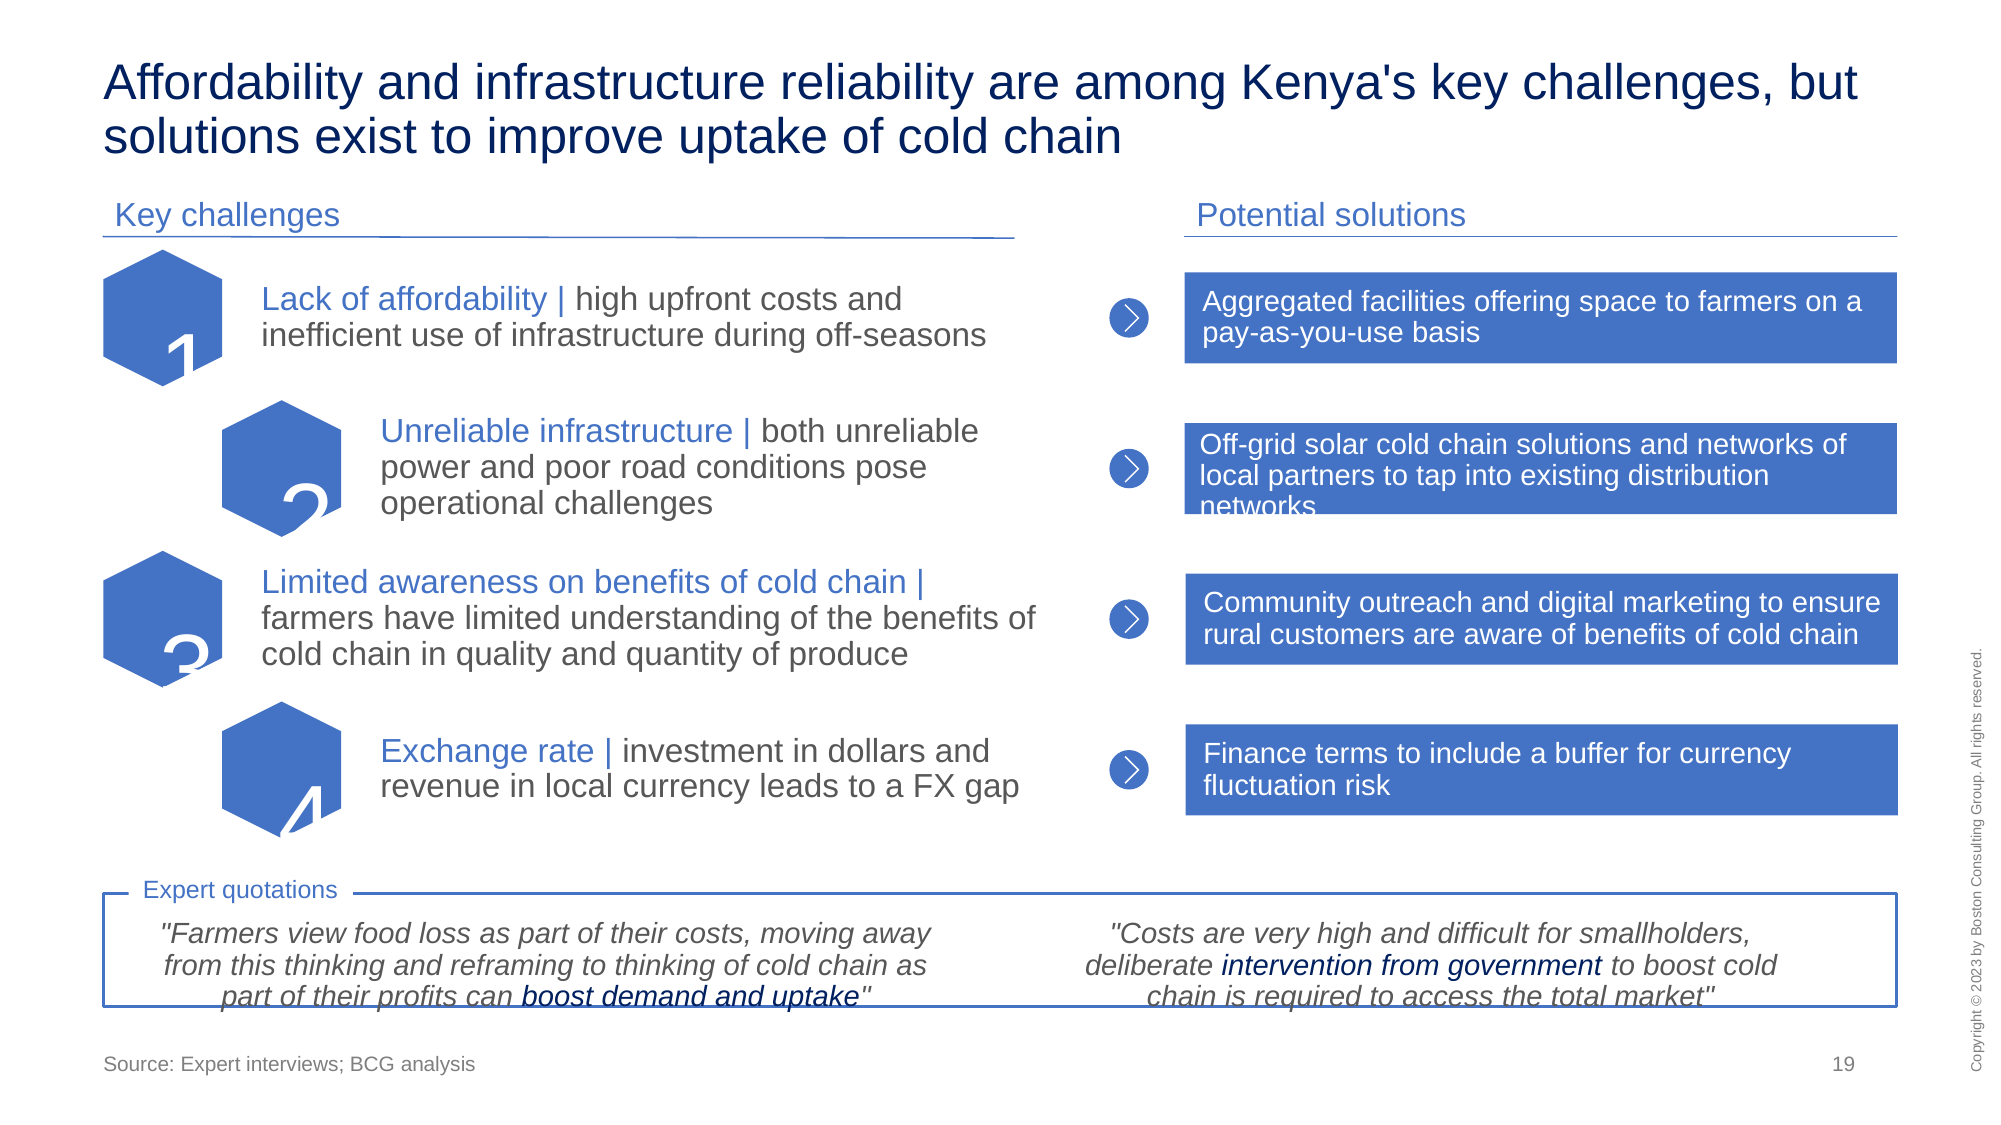

# Affordability and infrastructure reliability are among Kenya's key challenges, but solutions exist to improve uptake of cold chain
Key challenges
Potential solutions
1
Aggregated facilities offering space to farmers on a pay-as-you-use basis
Lack of affordability | high upfront costs and inefficient use of infrastructure during off-seasons
2
Unreliable infrastructure | both unreliable power and poor road conditions pose operational challenges
Off-grid solar cold chain solutions and networks of local partners to tap into existing distribution networks
3
Limited awareness on benefits of cold chain | farmers have limited understanding of the benefits of cold chain in quality and quantity of produce
Community outreach and digital marketing to ensure rural customers are aware of benefits of cold chain
4
Finance terms to include a buffer for currency fluctuation risk
Exchange rate | investment in dollars and revenue in local currency leads to a FX gap
Expert quotations
"Farmers view food loss as part of their costs, moving away from this thinking and reframing to thinking of cold chain as part of their profits can boost demand and uptake"
"Costs are very high and difficult for smallholders, deliberate intervention from government to boost cold chain is required to access the total market"
Source: Expert interviews; BCG analysis